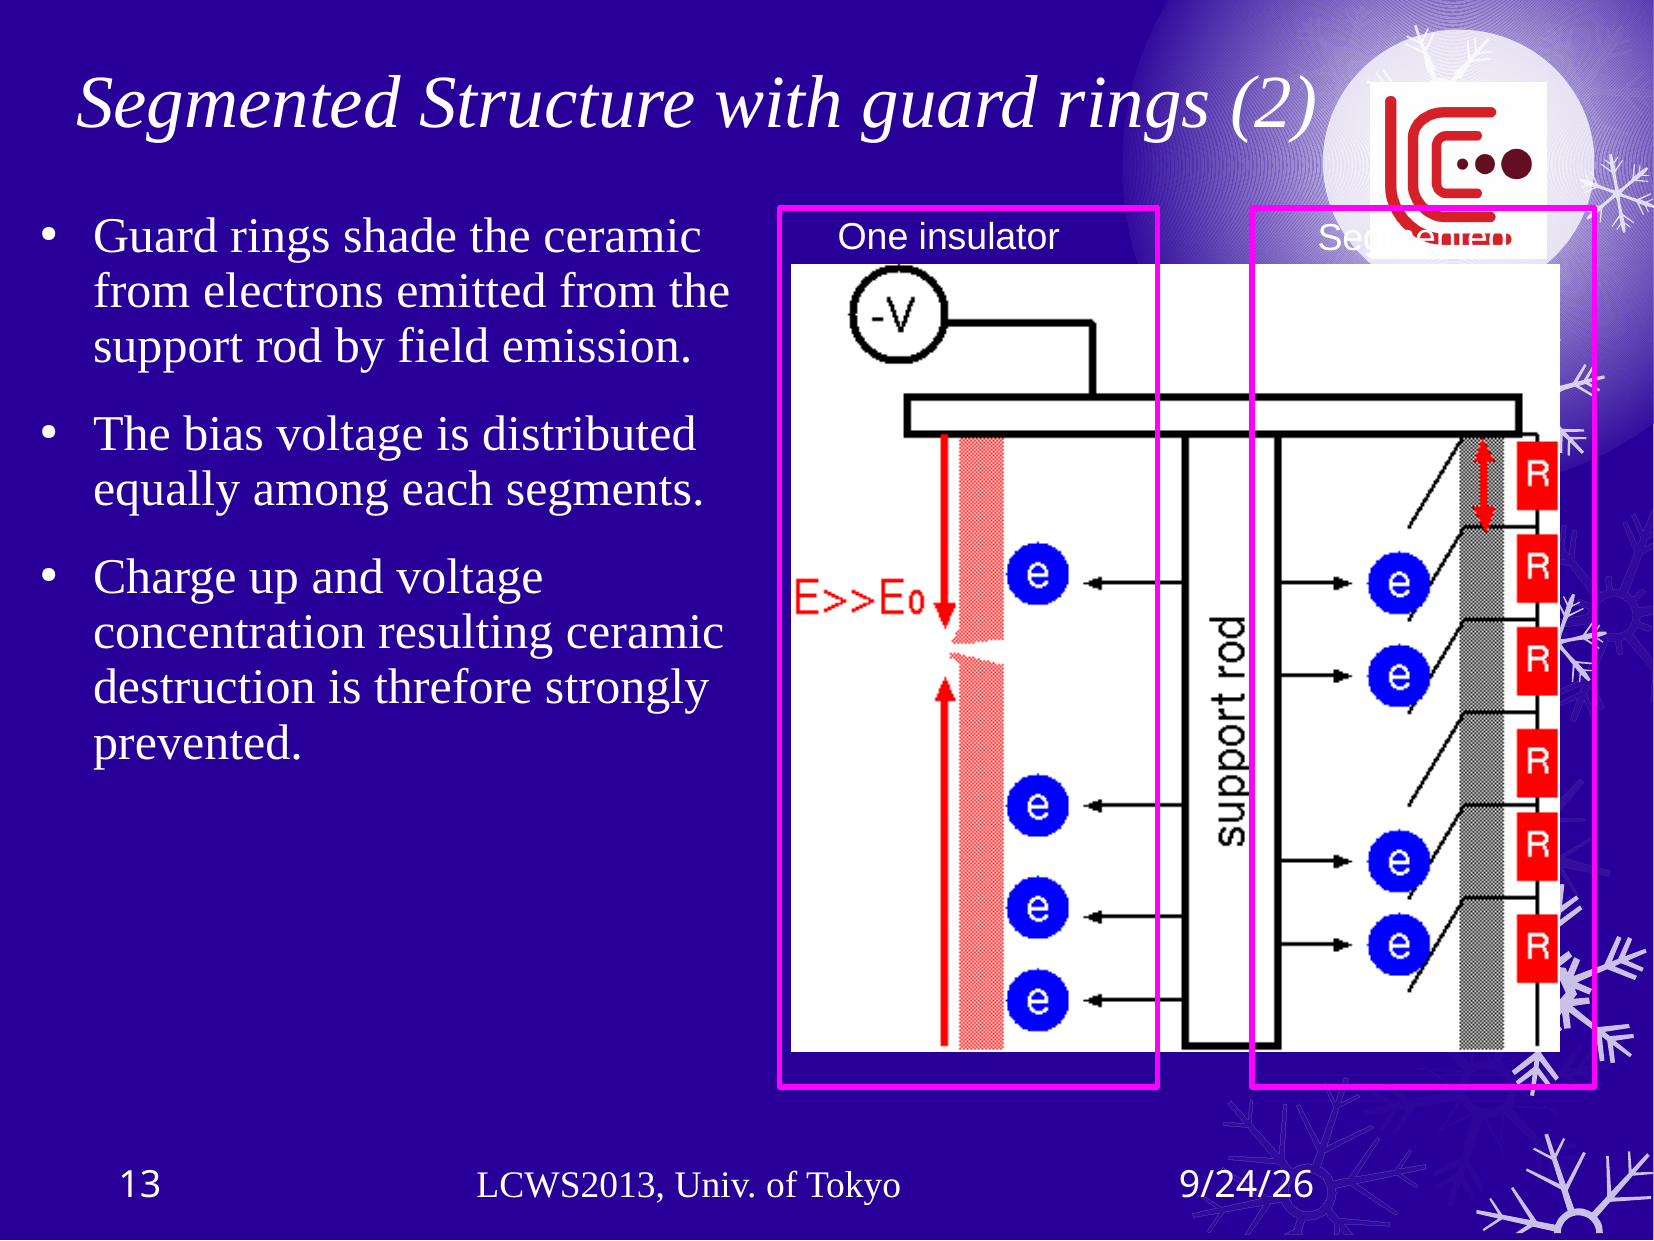

# Segmented Structure with guard rings (2)
Guard rings shade the ceramic from electrons emitted from the support rod by field emission.
The bias voltage is distributed equally among each segments.
Charge up and voltage concentration resulting ceramic destruction is threfore strongly prevented.
One insulator
Segmented
13
2010/8/11